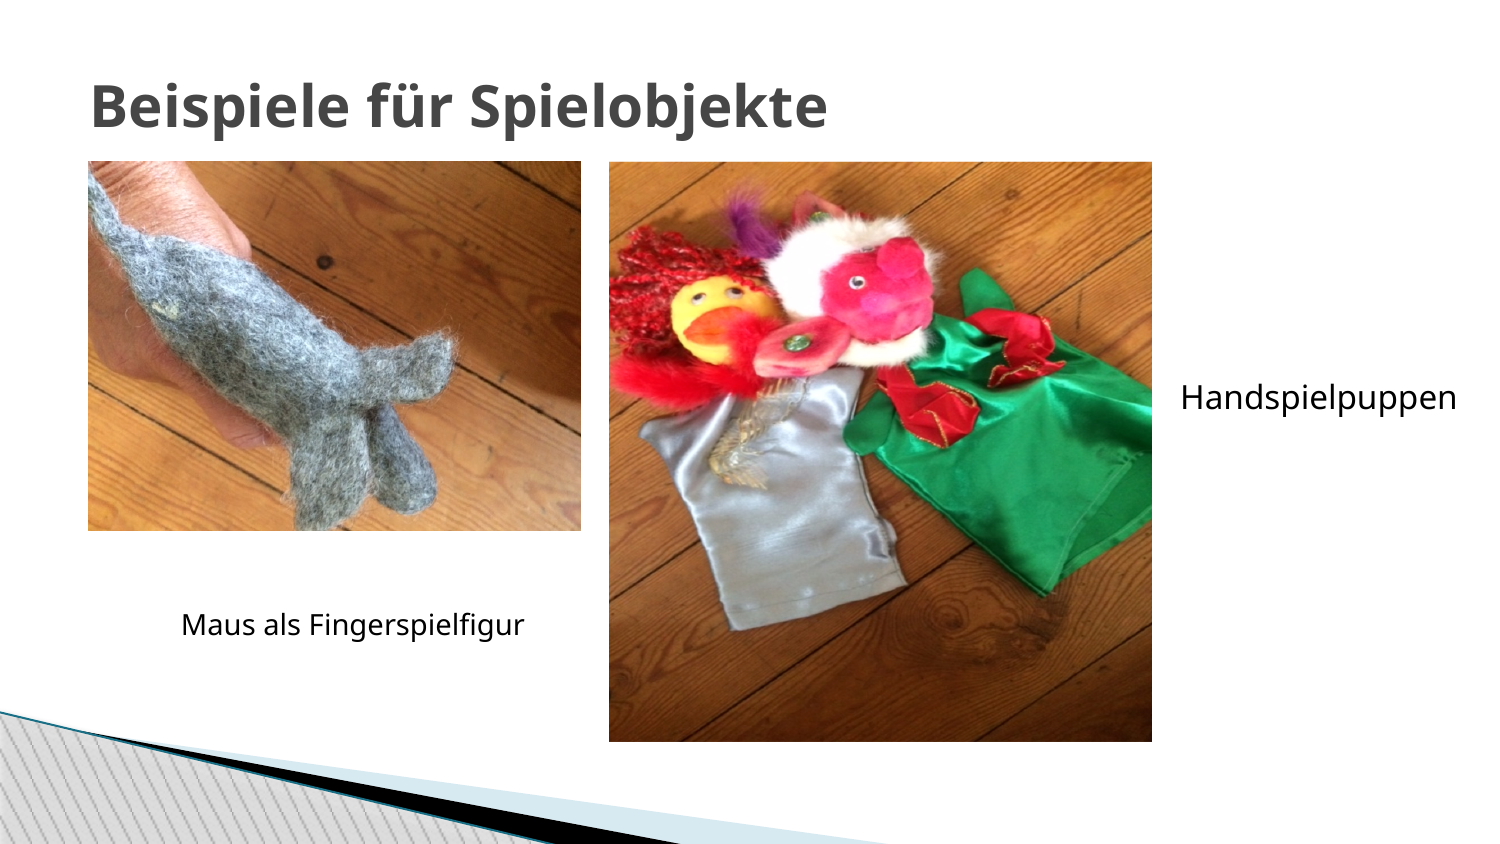

Beispiele für Spielobjekte
Handspielpuppen
Maus als Fingerspielfigur